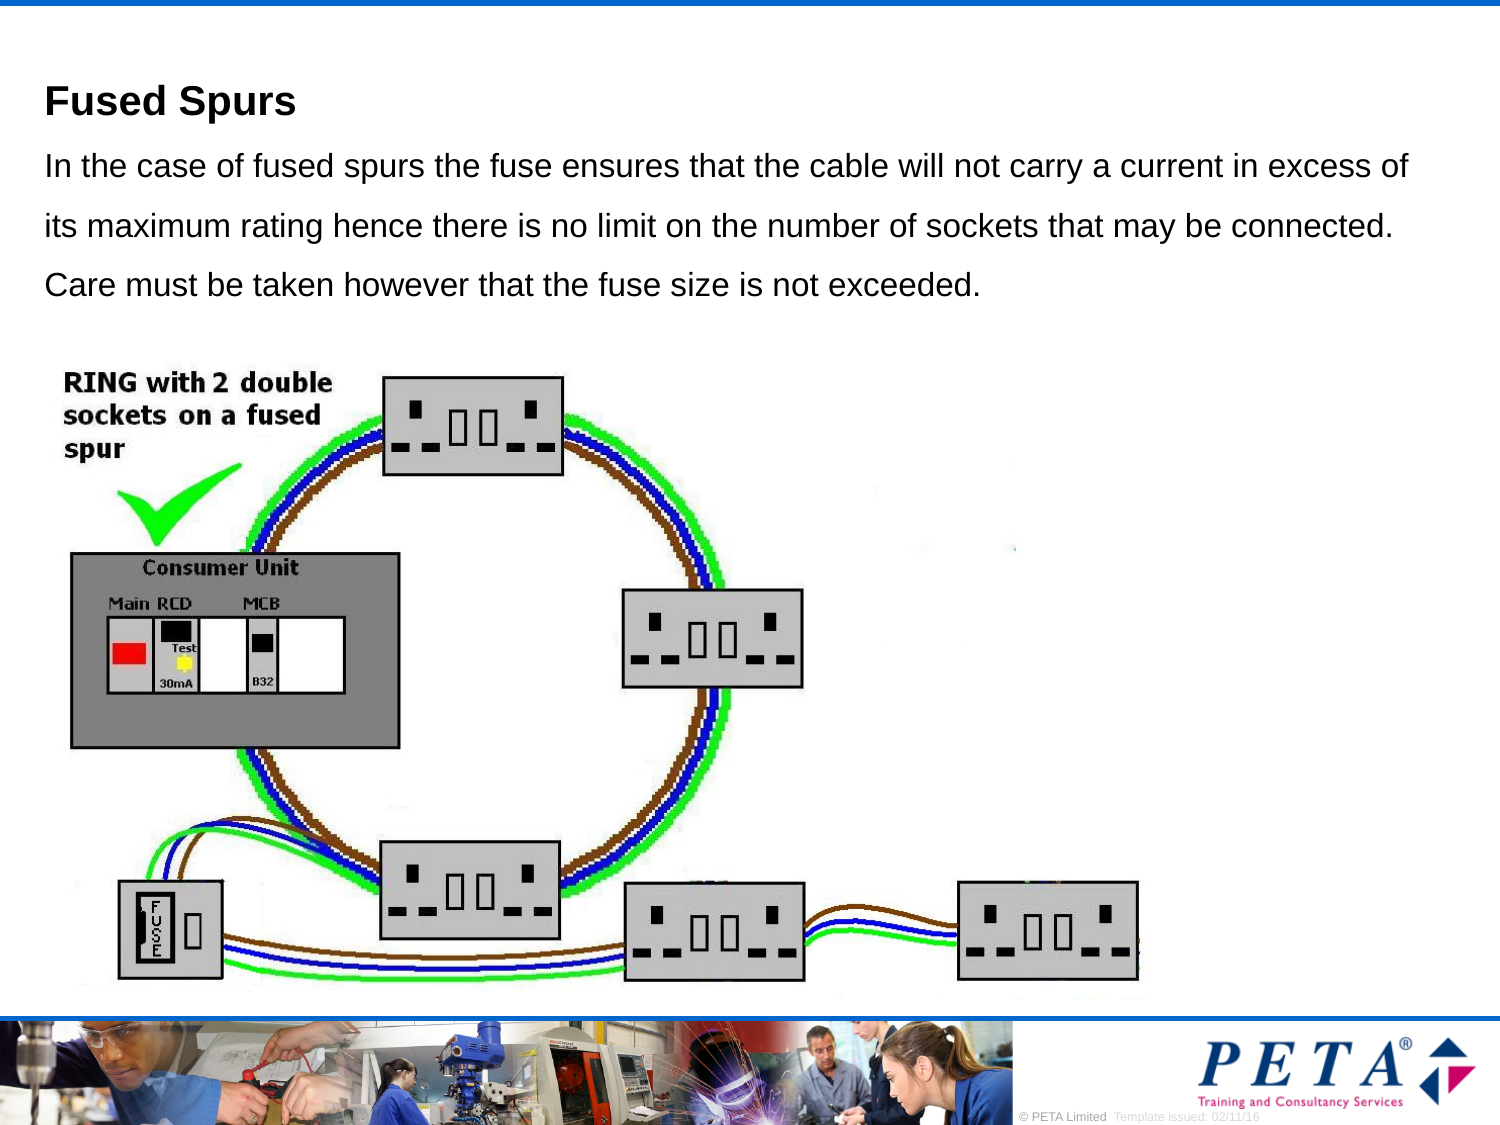

Fused Spurs
In the case of fused spurs the fuse ensures that the cable will not carry a current in excess of its maximum rating hence there is no limit on the number of sockets that may be connected.
Care must be taken however that the fuse size is not exceeded.